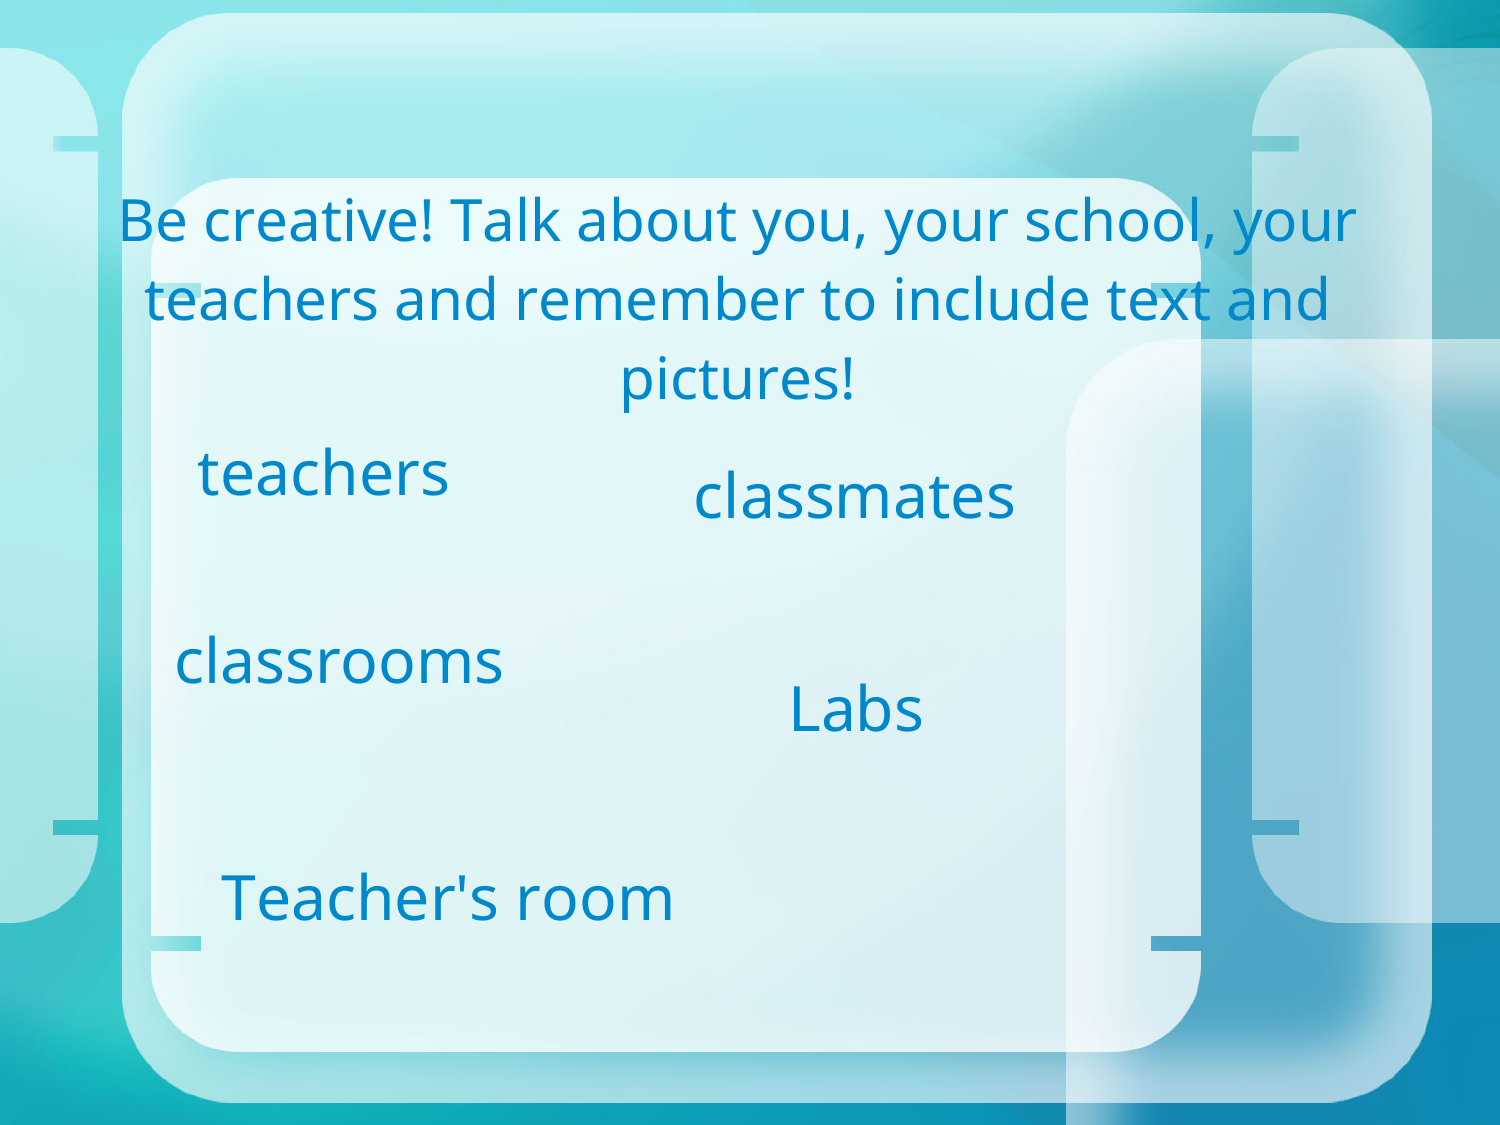

Be creative! Talk about you, your school, your teachers and remember to include text and pictures!
teachers
classmates
classrooms
Labs
Teacher's room